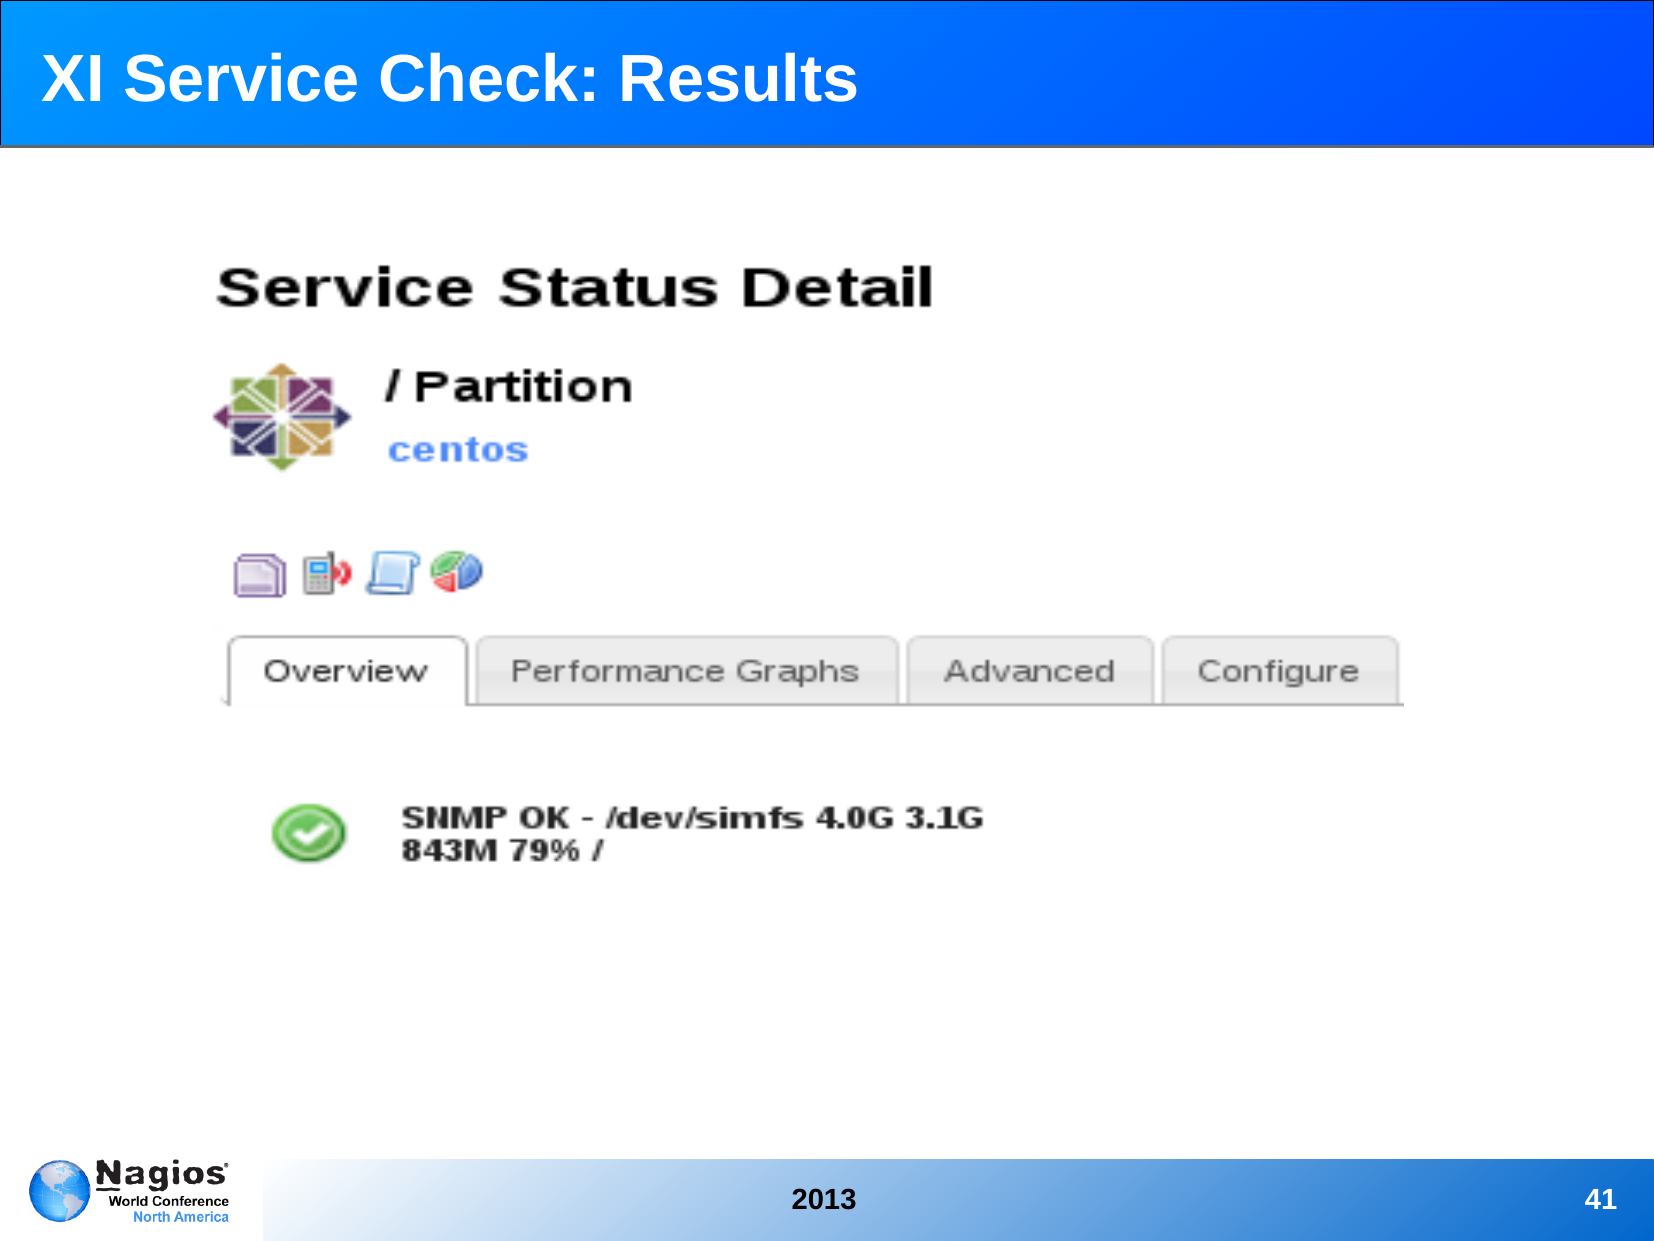

# XI Service Check: Results
2011
41